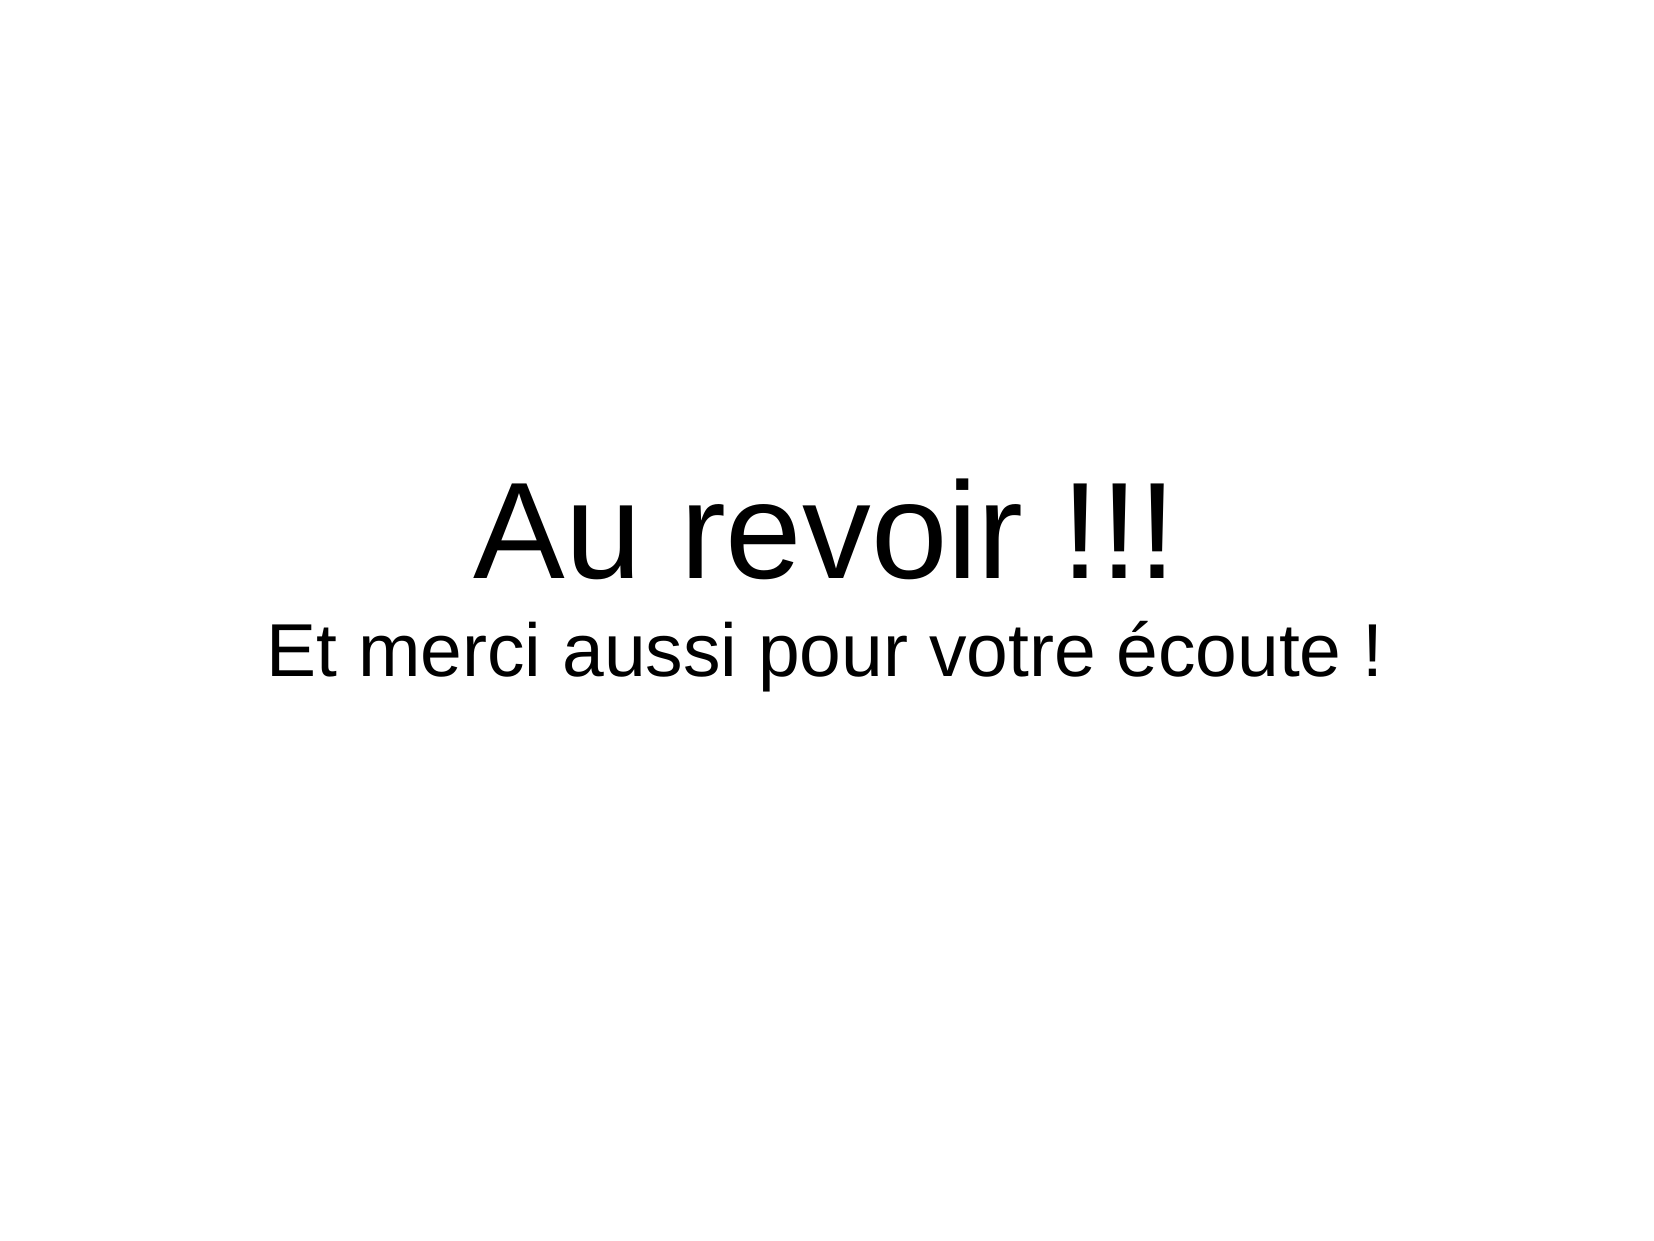

#
Au revoir !!!
Et merci aussi pour votre écoute !